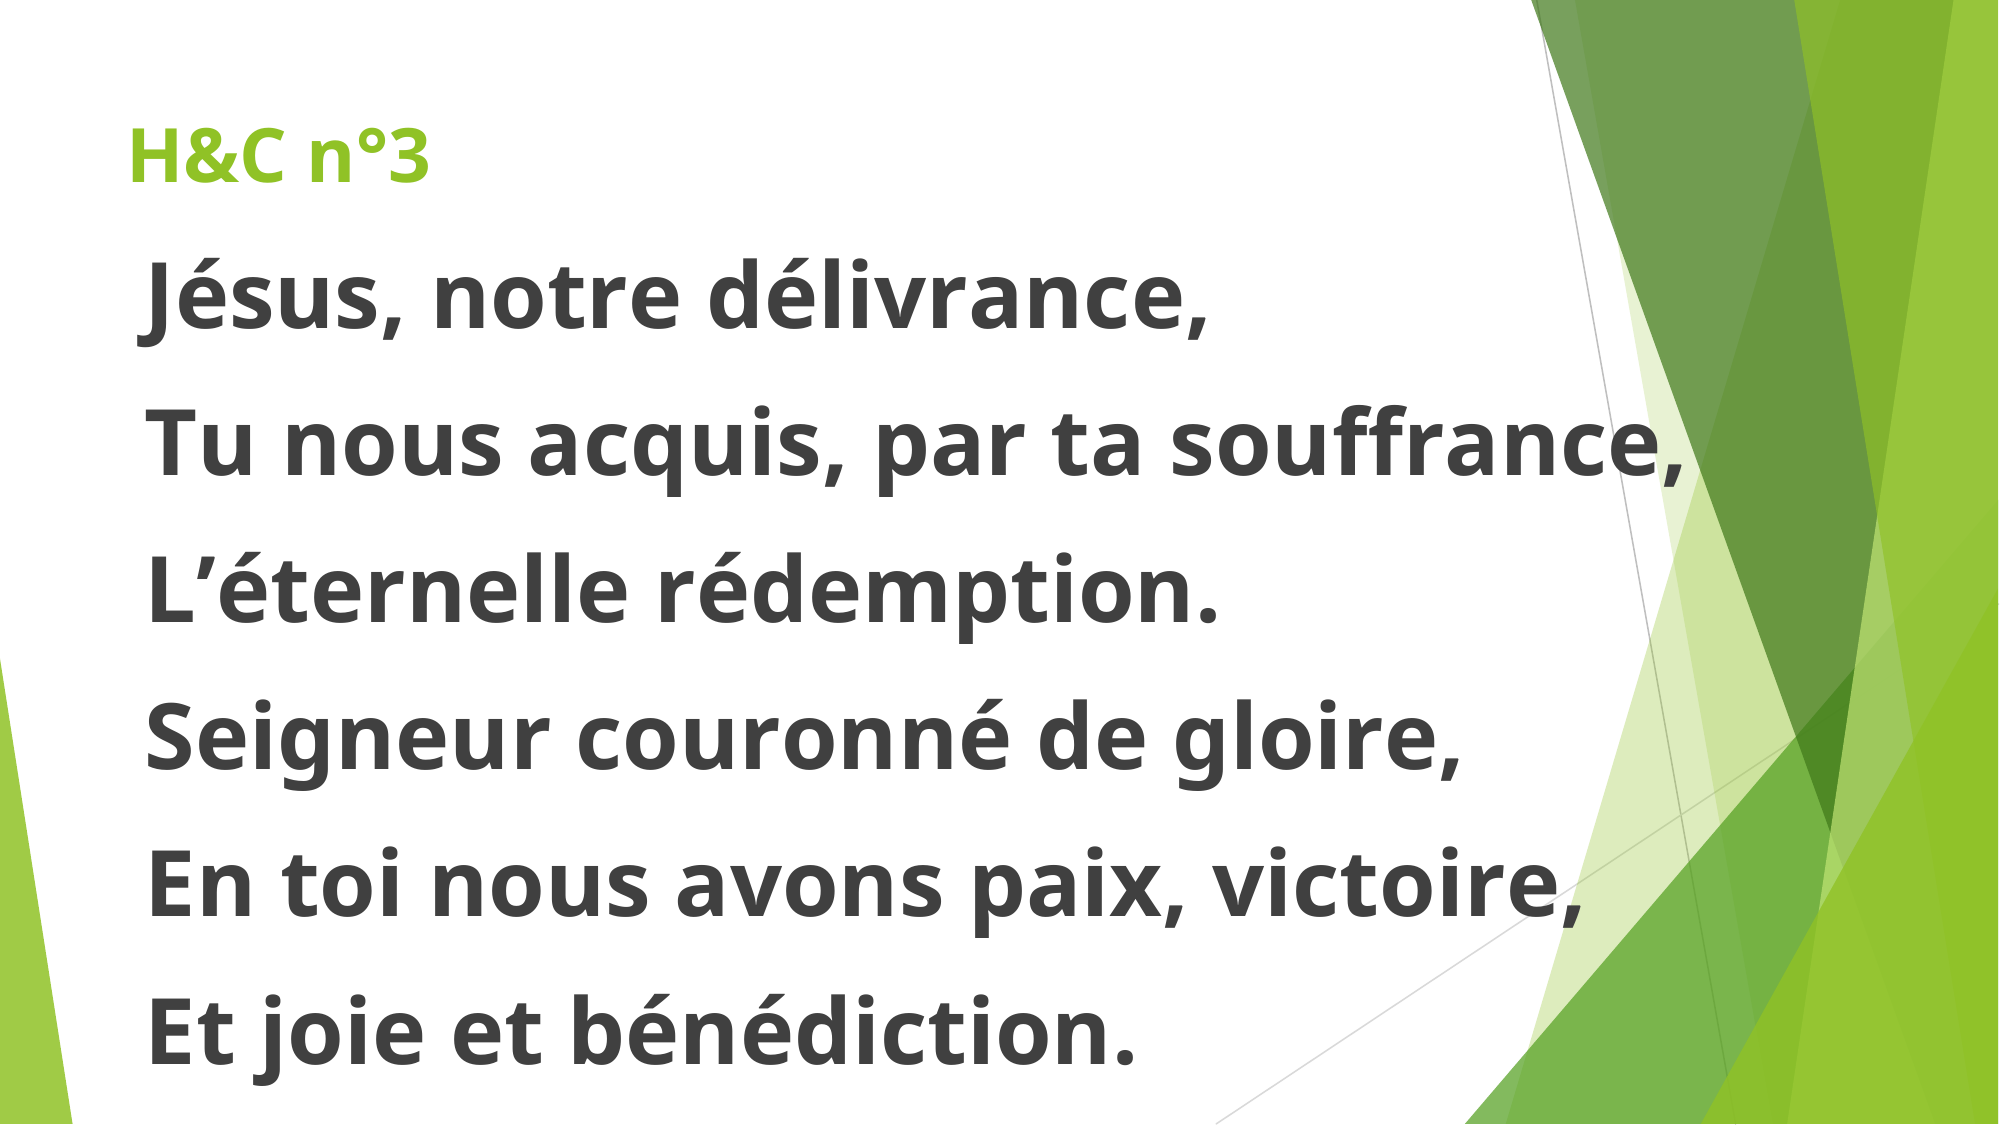

H&C n°3
Jésus, notre délivrance,
Tu nous acquis, par ta souffrance,
L’éternelle rédemption.
Seigneur couronné de gloire,
En toi nous avons paix, victoire,
Et joie et bénédiction.